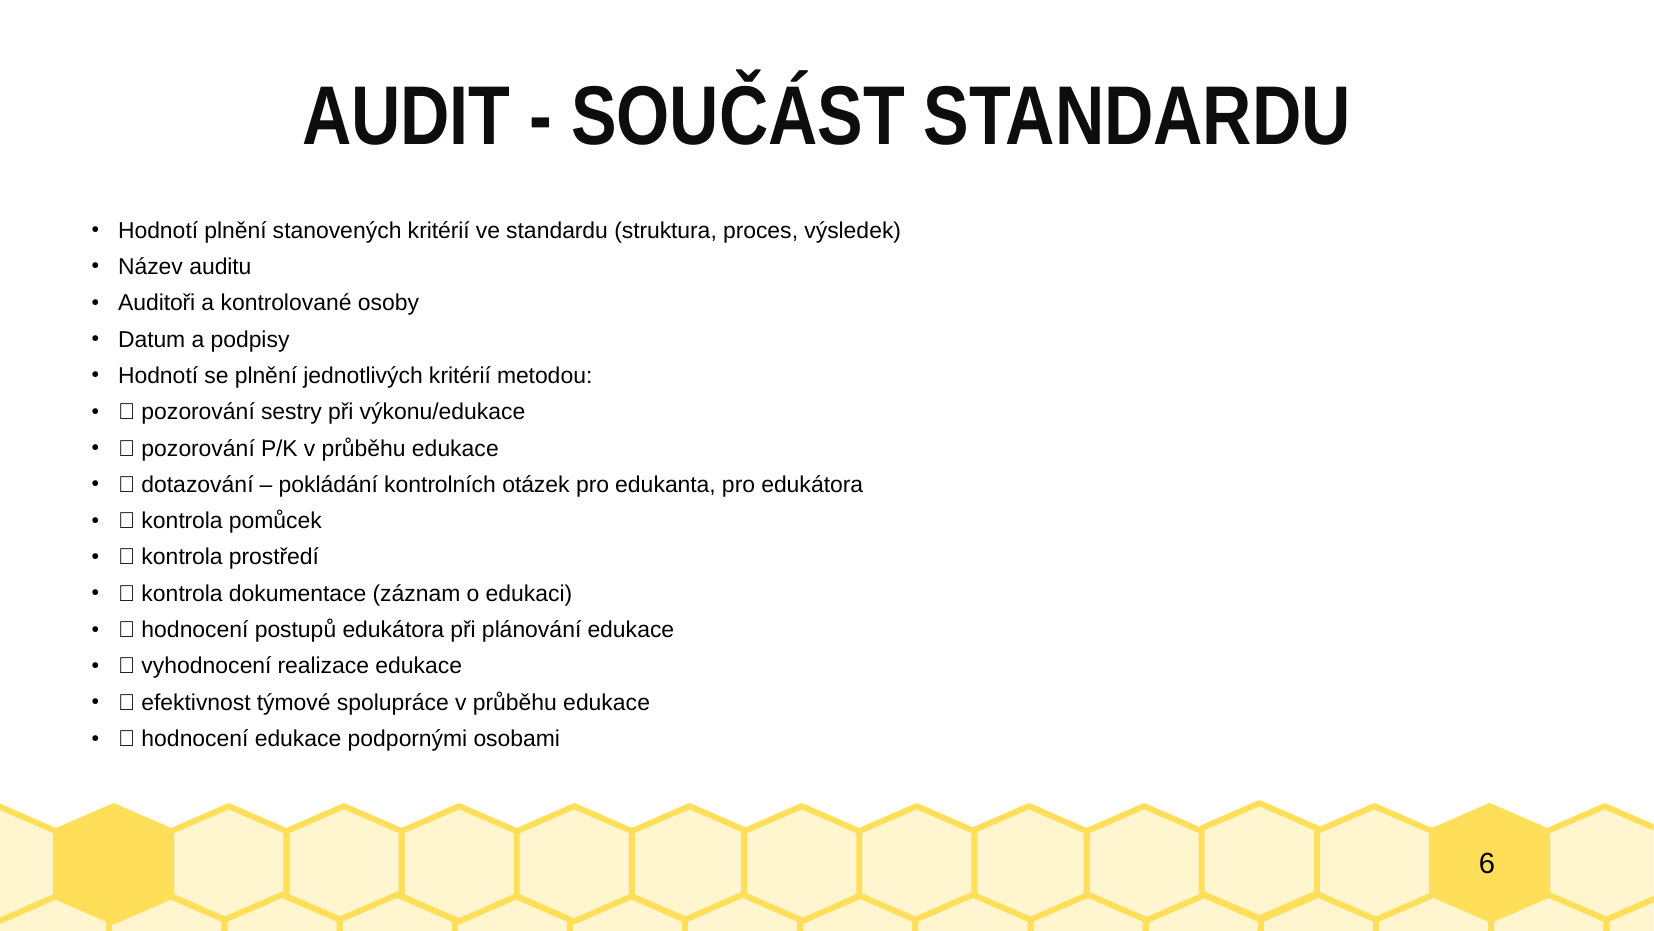

# AUDIT - SOUČÁST STANDARDU
Hodnotí plnění stanovených kritérií ve standardu (struktura, proces, výsledek)
Název auditu
Auditoři a kontrolované osoby
Datum a podpisy
Hodnotí se plnění jednotlivých kritérií metodou:
 pozorování sestry při výkonu/edukace
 pozorování P/K v průběhu edukace
 dotazování – pokládání kontrolních otázek pro edukanta, pro edukátora
 kontrola pomůcek
 kontrola prostředí
 kontrola dokumentace (záznam o edukaci)
 hodnocení postupů edukátora při plánování edukace
 vyhodnocení realizace edukace
 efektivnost týmové spolupráce v průběhu edukace
 hodnocení edukace podpornými osobami